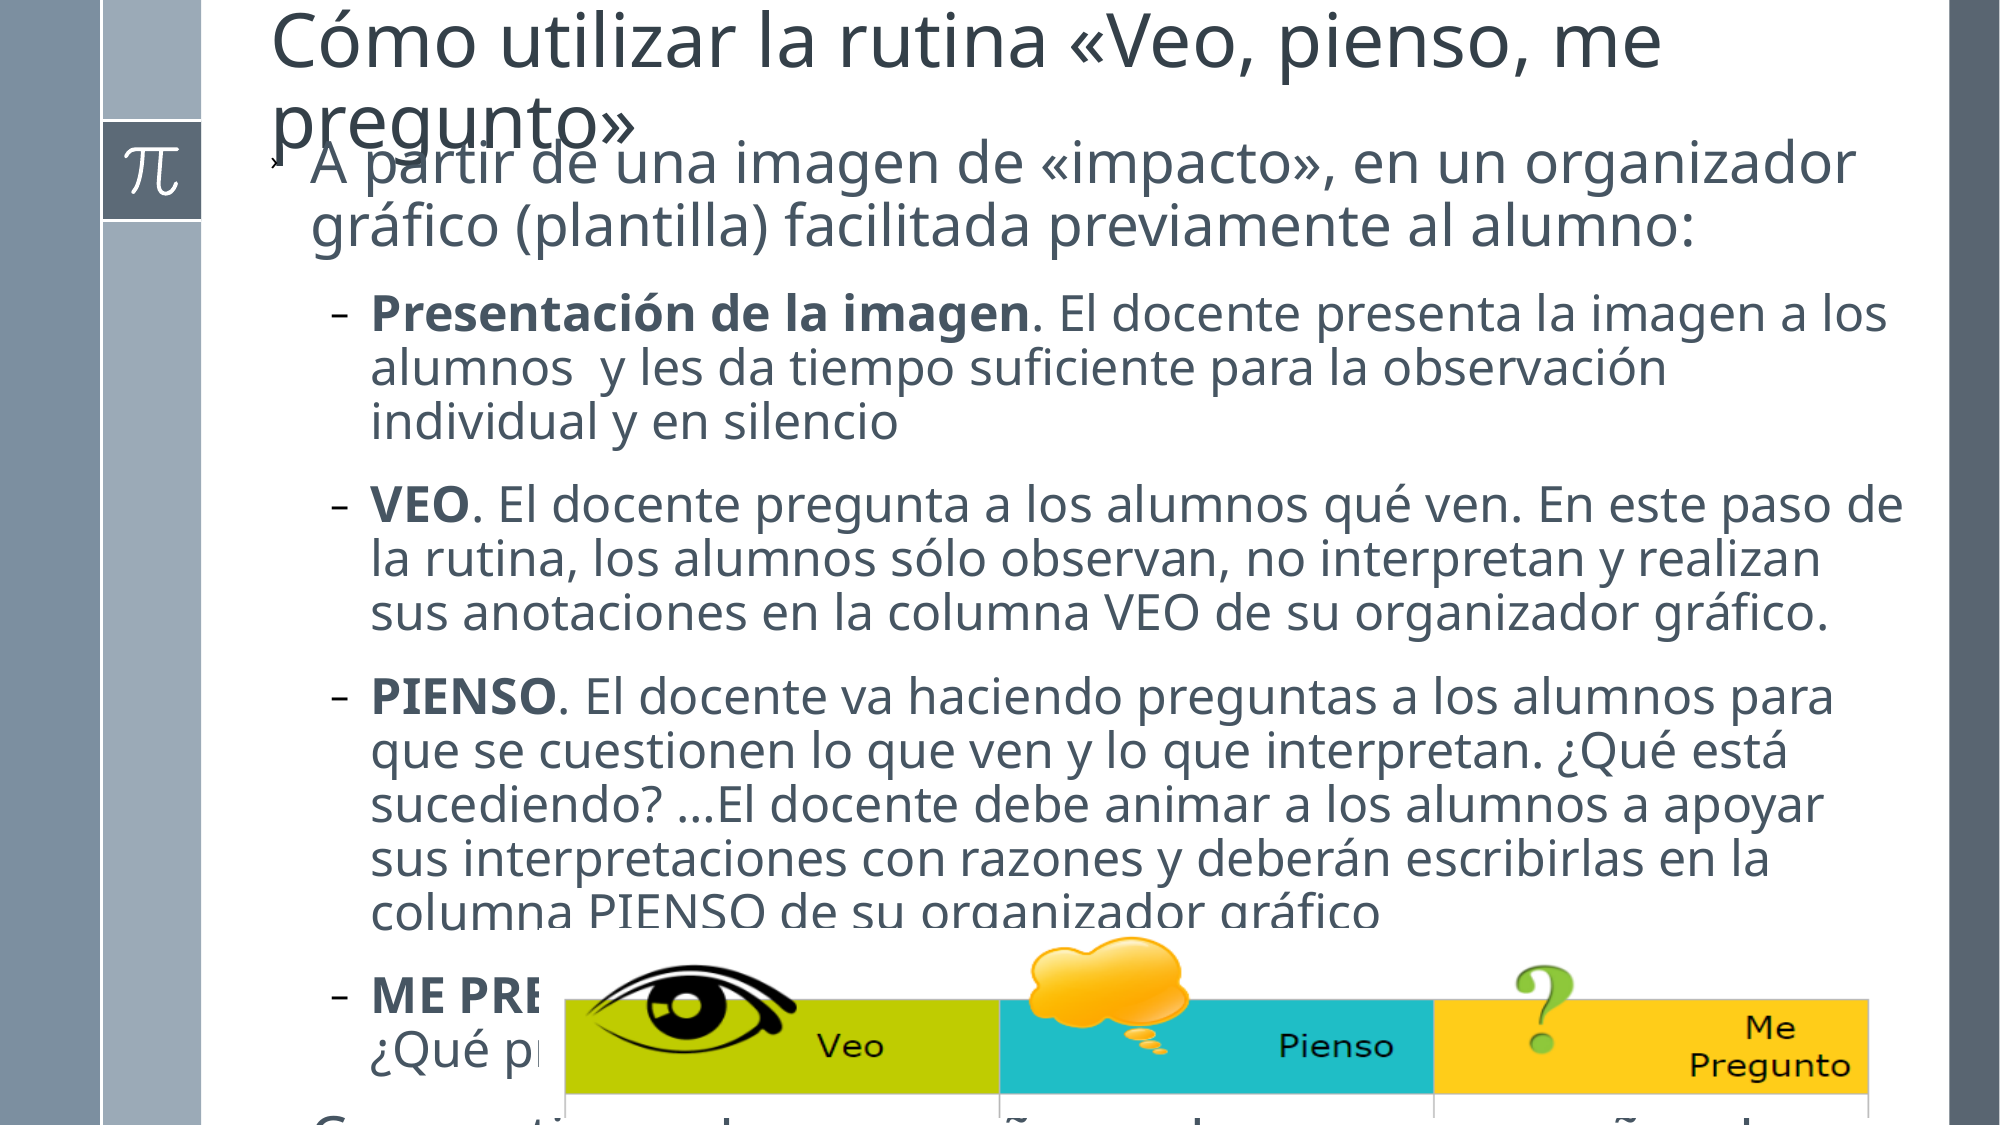

# Cómo utilizar la rutina «Veo, pienso, me pregunto»
A partir de una imagen de «impacto», en un organizador gráfico (plantilla) facilitada previamente al alumno:
Presentación de la imagen. El docente presenta la imagen a los alumnos y les da tiempo suficiente para la observación individual y en silencio
VEO. El docente pregunta a los alumnos qué ven. En este paso de la rutina, los alumnos sólo observan, no interpretan y realizan sus anotaciones en la columna VEO de su organizador gráfico.
PIENSO. El docente va haciendo preguntas a los alumnos para que se cuestionen lo que ven y lo que interpretan. ¿Qué está sucediendo? …El docente debe animar a los alumnos a apoyar sus interpretaciones con razones y deberán escribirlas en la columna PIENSO de su organizador gráfico
ME PREGUNTO. El docente continúa con sus preguntas guía: ¿Qué preguntas te haces después de observar la imagen?
Compartir con los compañeros de grupo pequeño y luego compartir con toda la clase
Fuente: http://blog.princippia.com/2014/04/entrena-tus-alumnos-para-ser-buenos.html